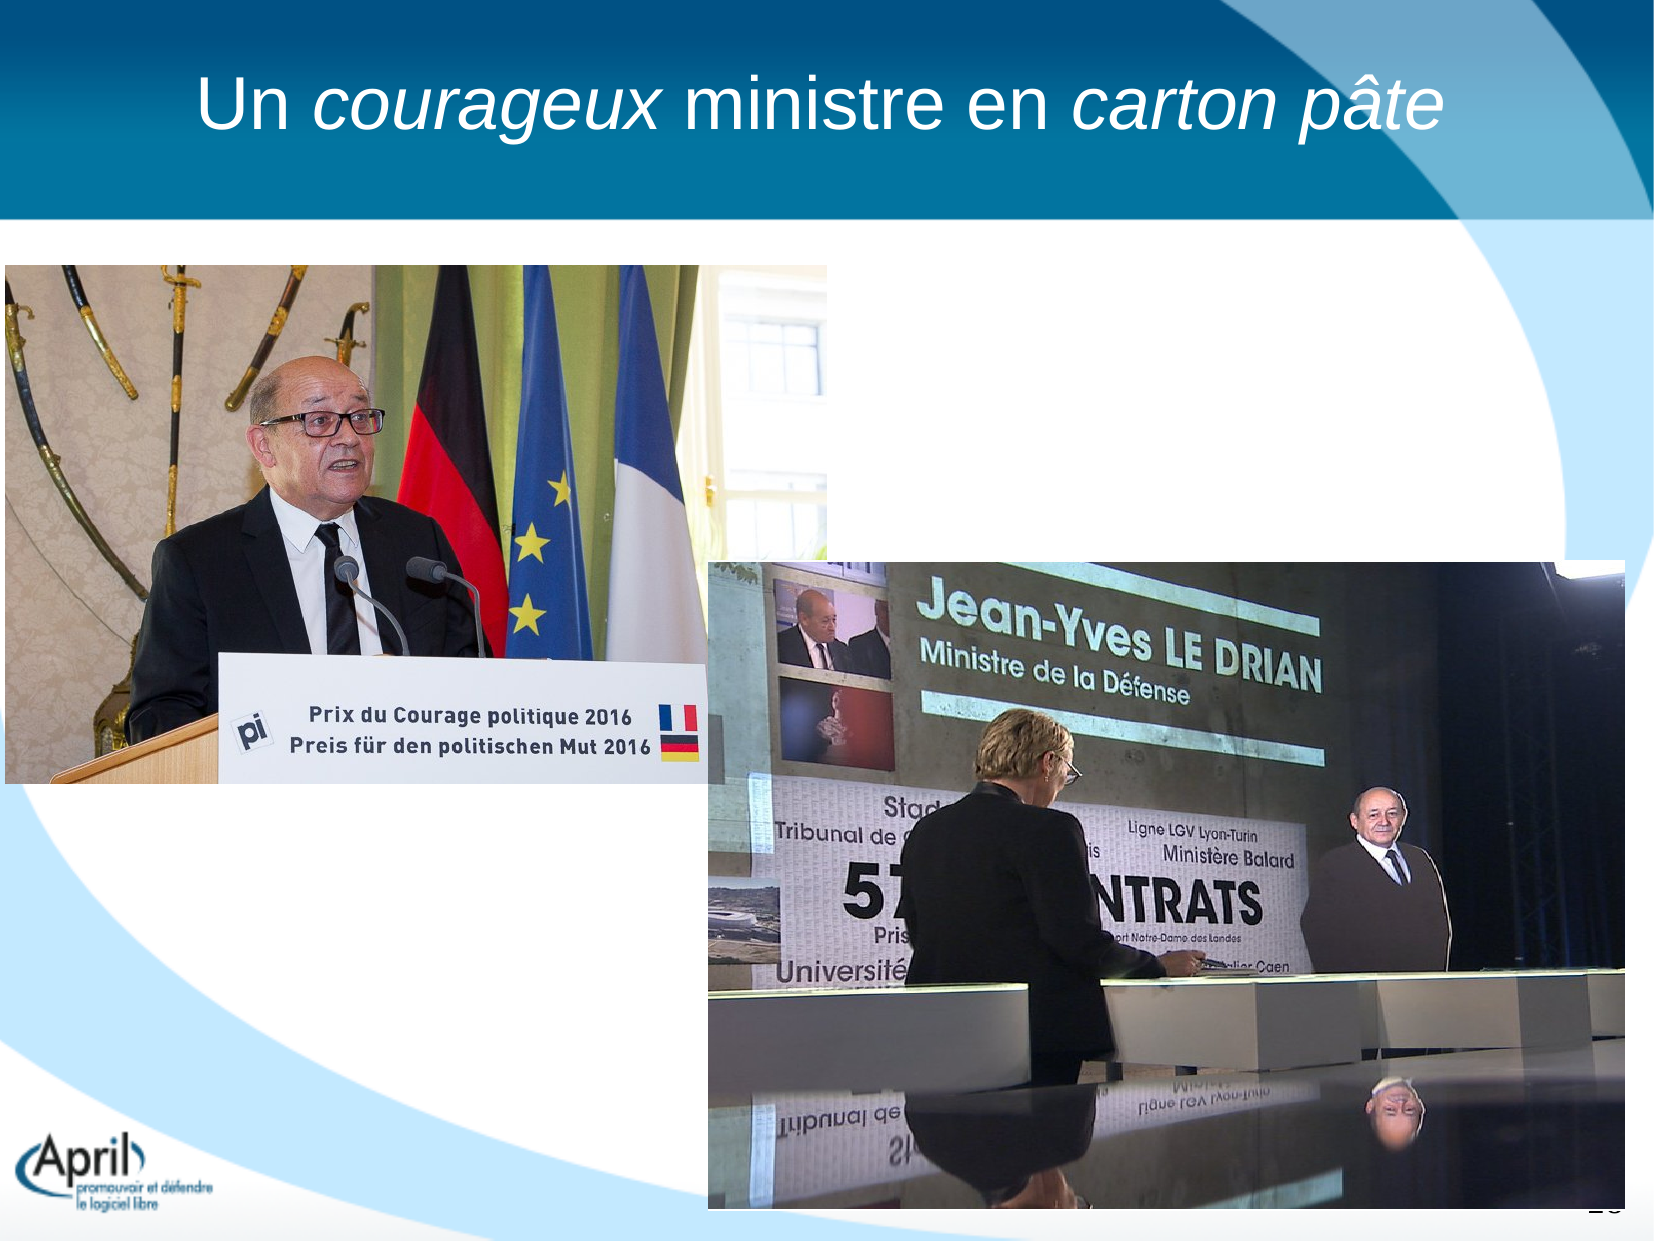

# Un courageux ministre en carton pâte
28